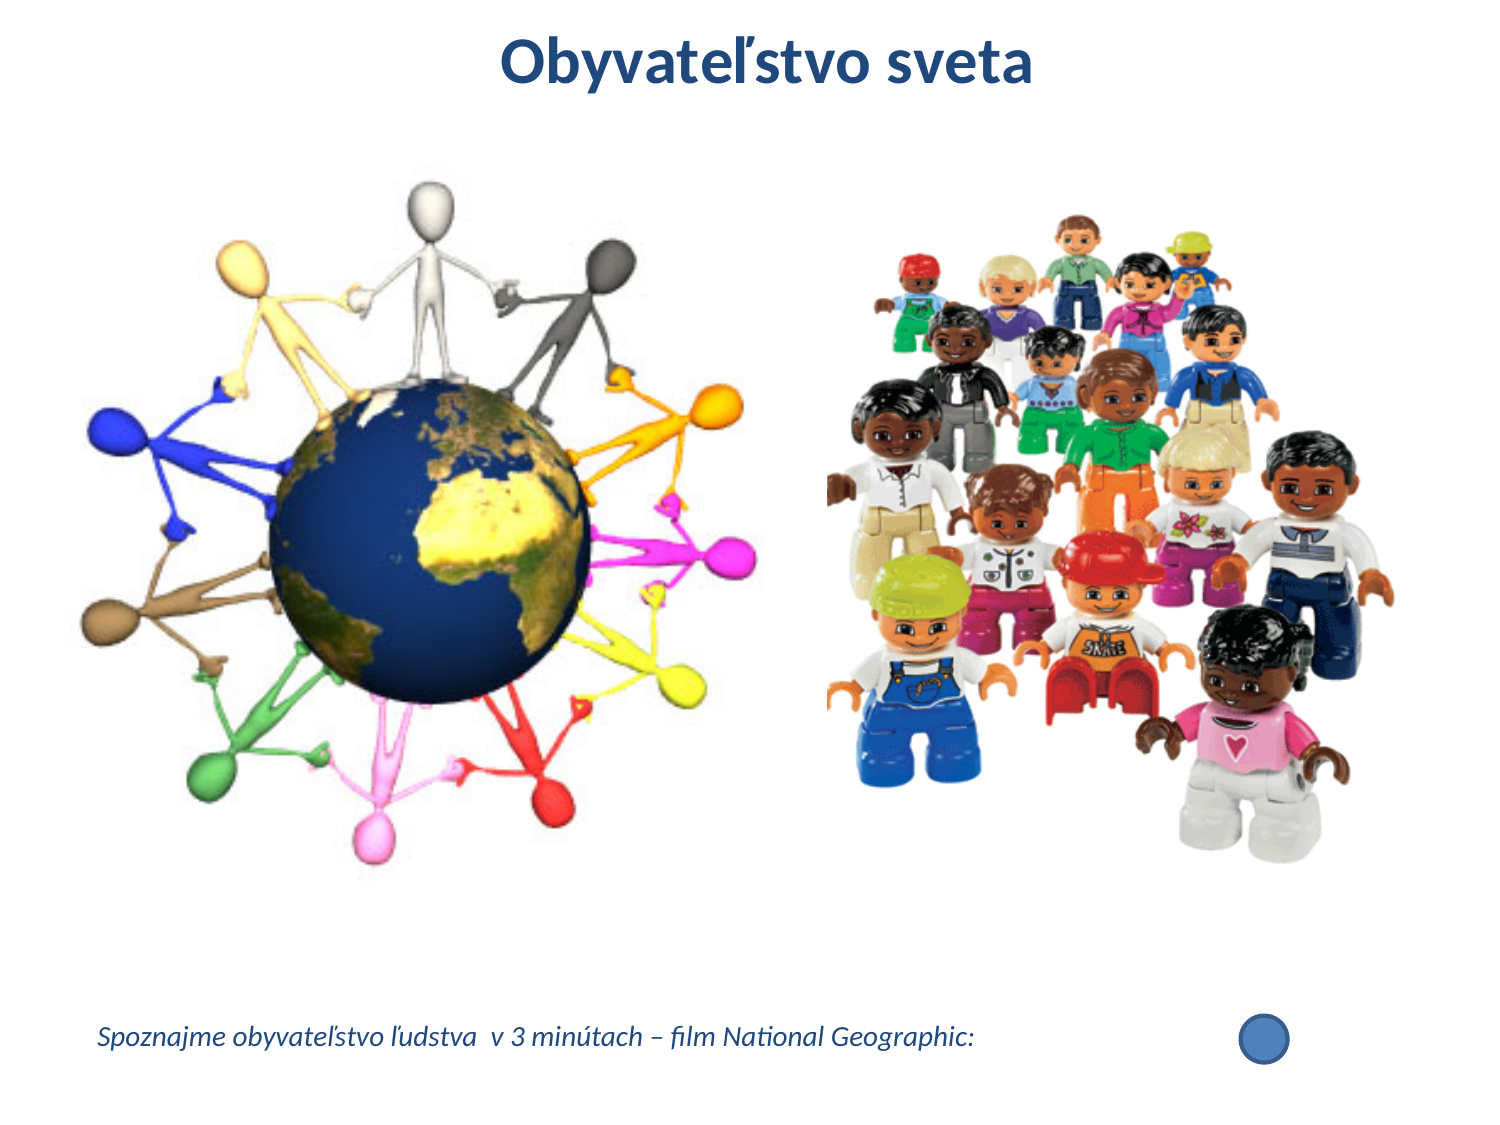

Obyvateľstvo sveta
Spoznajme obyvateľstvo ľudstva v 3 minútach – film National Geographic: